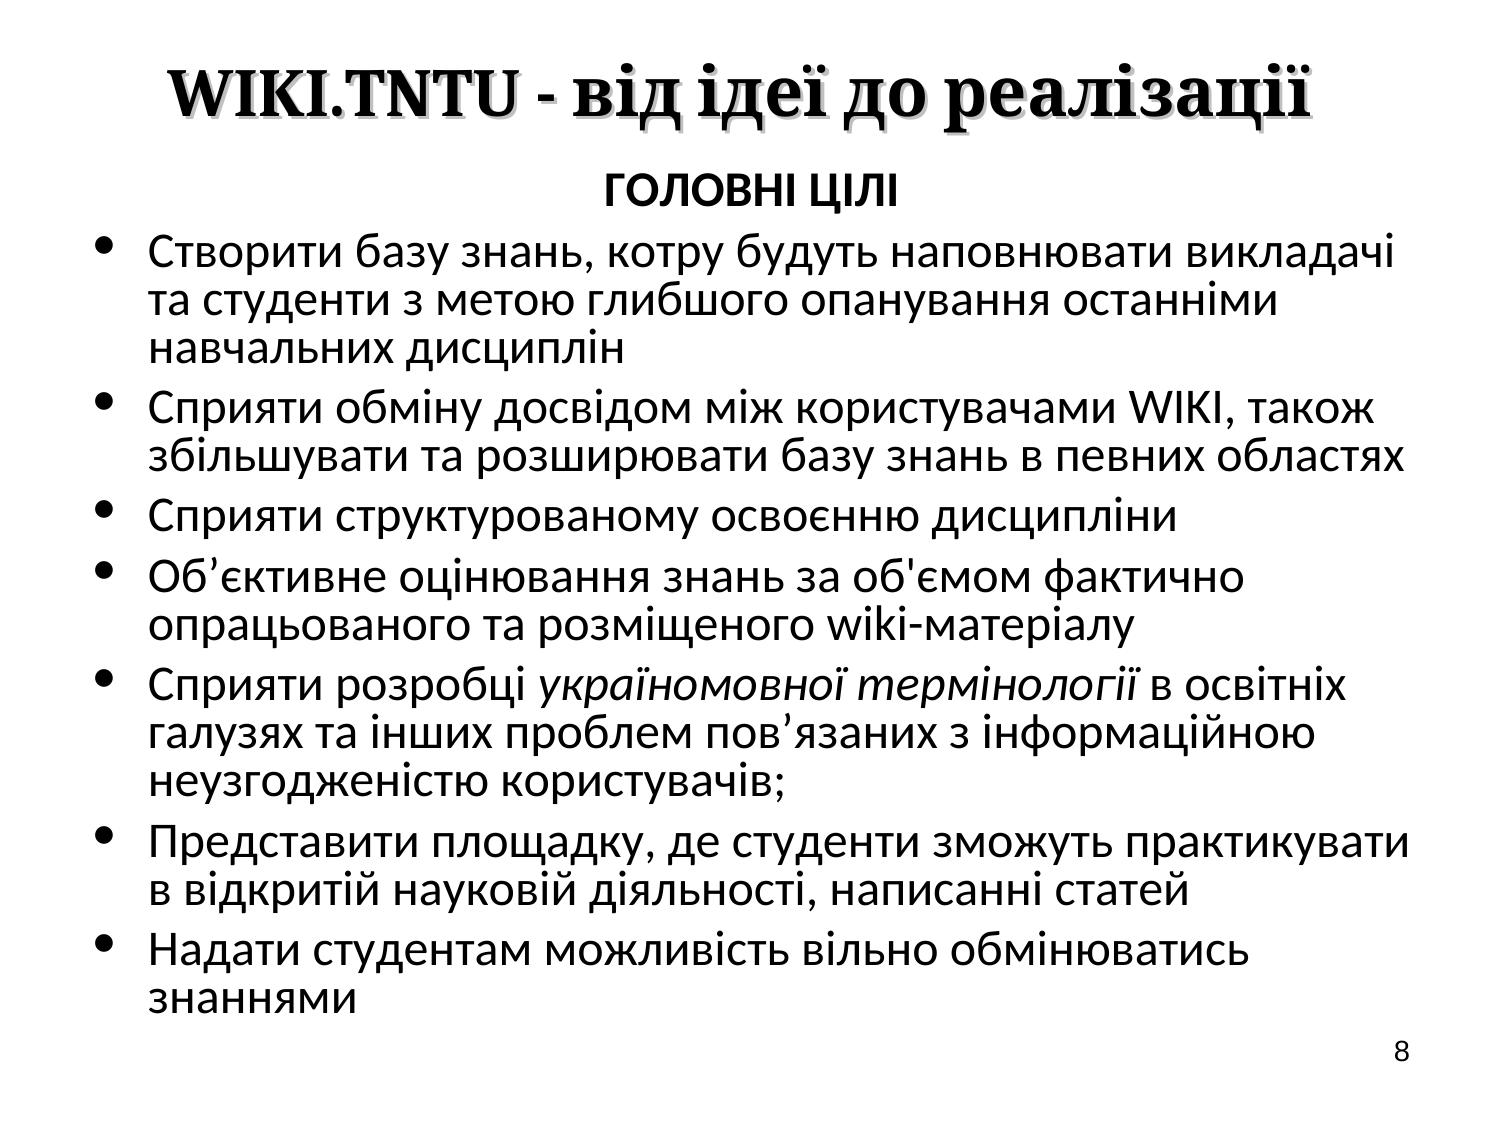

WIKI.TNTU - від ідеї до реалізації
# ГОЛОВНІ ЦІЛІ
Створити базу знань, котру будуть наповнювати викладачі та студенти з метою глибшого опанування останніми навчальних дисциплін
Сприяти обміну досвідом між користувачами WIKI, також збільшувати та розширювати базу знань в певних областях
Сприяти структурованому освоєнню дисципліни
Об’єктивне оцінювання знань за об'ємом фактично опрацьованого та розміщеного wiki-матеріалу
Сприяти розробці україномовної термінології в освітніх галузях та інших проблем пов’язаних з інформаційною неузгодженістю користувачів;
Представити площадку, де студенти зможуть практикувати в відкритій науковій діяльності, написанні статей
Надати студентам можливість вільно обмінюватись знаннями
8